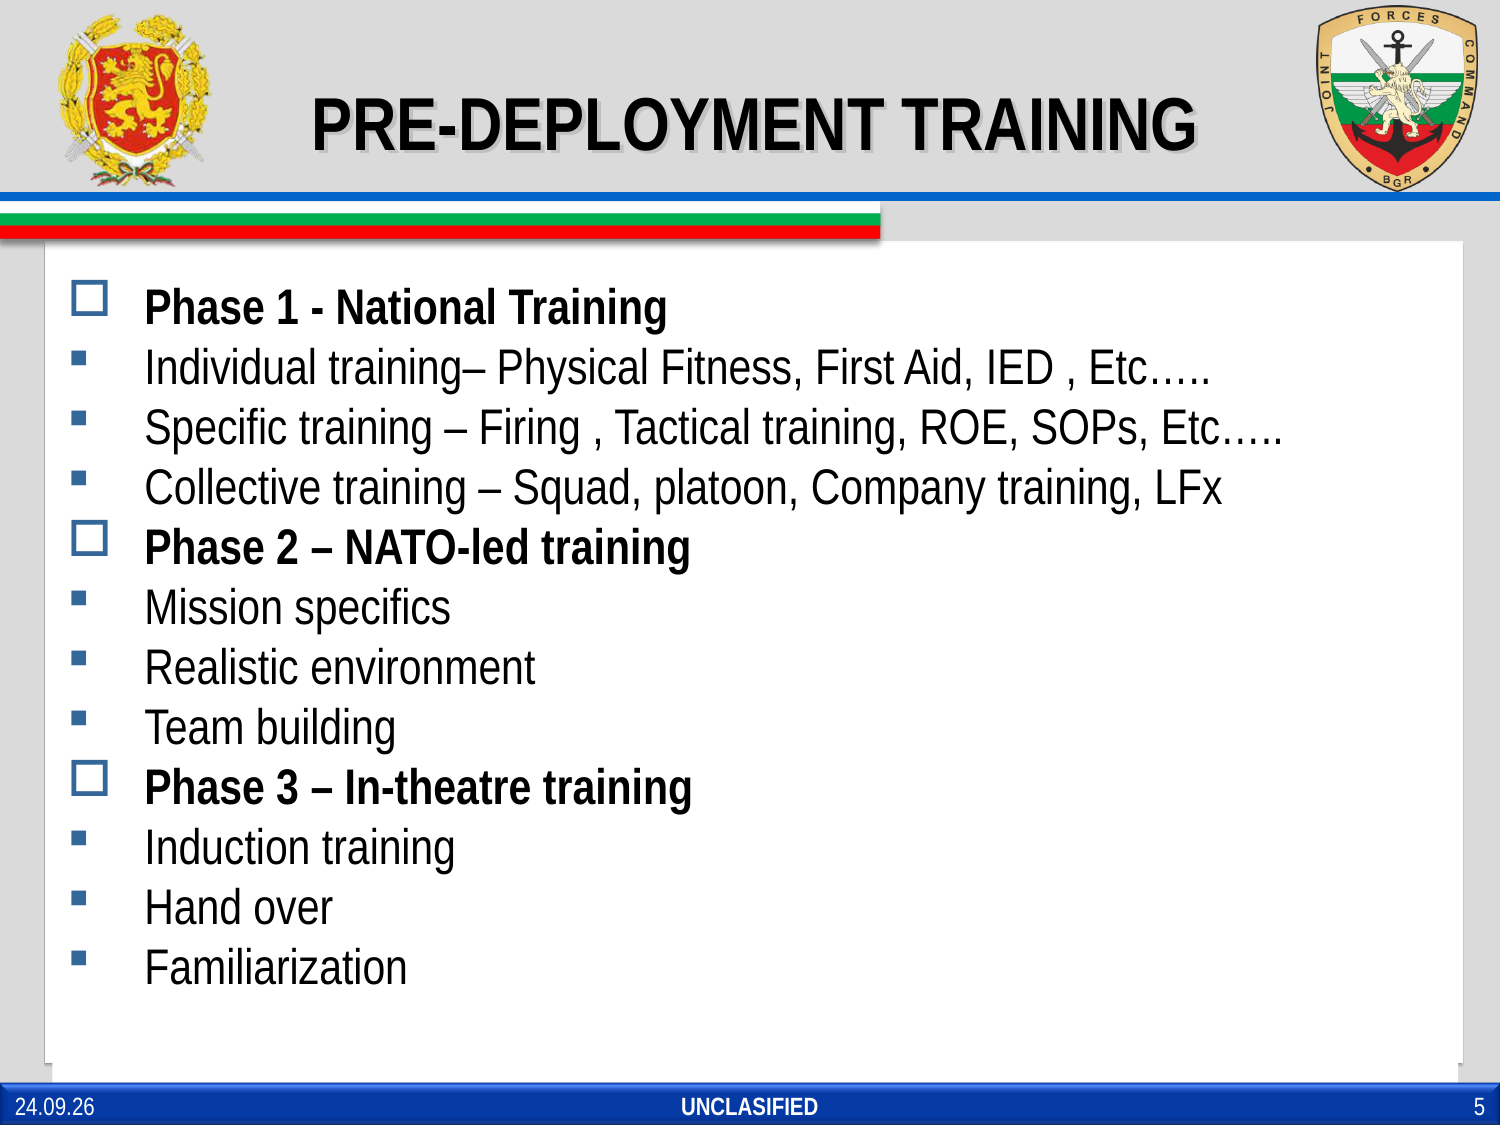

# PRE-DEPLOYMENT TRAINING
Phase 1 - National Training
Individual training– Physical Fitness, First Aid, IED , Etc…..
Specific training – Firing , Tactical training, ROE, SOPs, Etc…..
Collective training – Squad, platoon, Company training, LFx
Phase 2 – NATO-led training
Mission specifics
Realistic environment
Team building
Phase 3 – In-theatre training
Induction training
Hand over
Familiarization
UNCLASIFIED